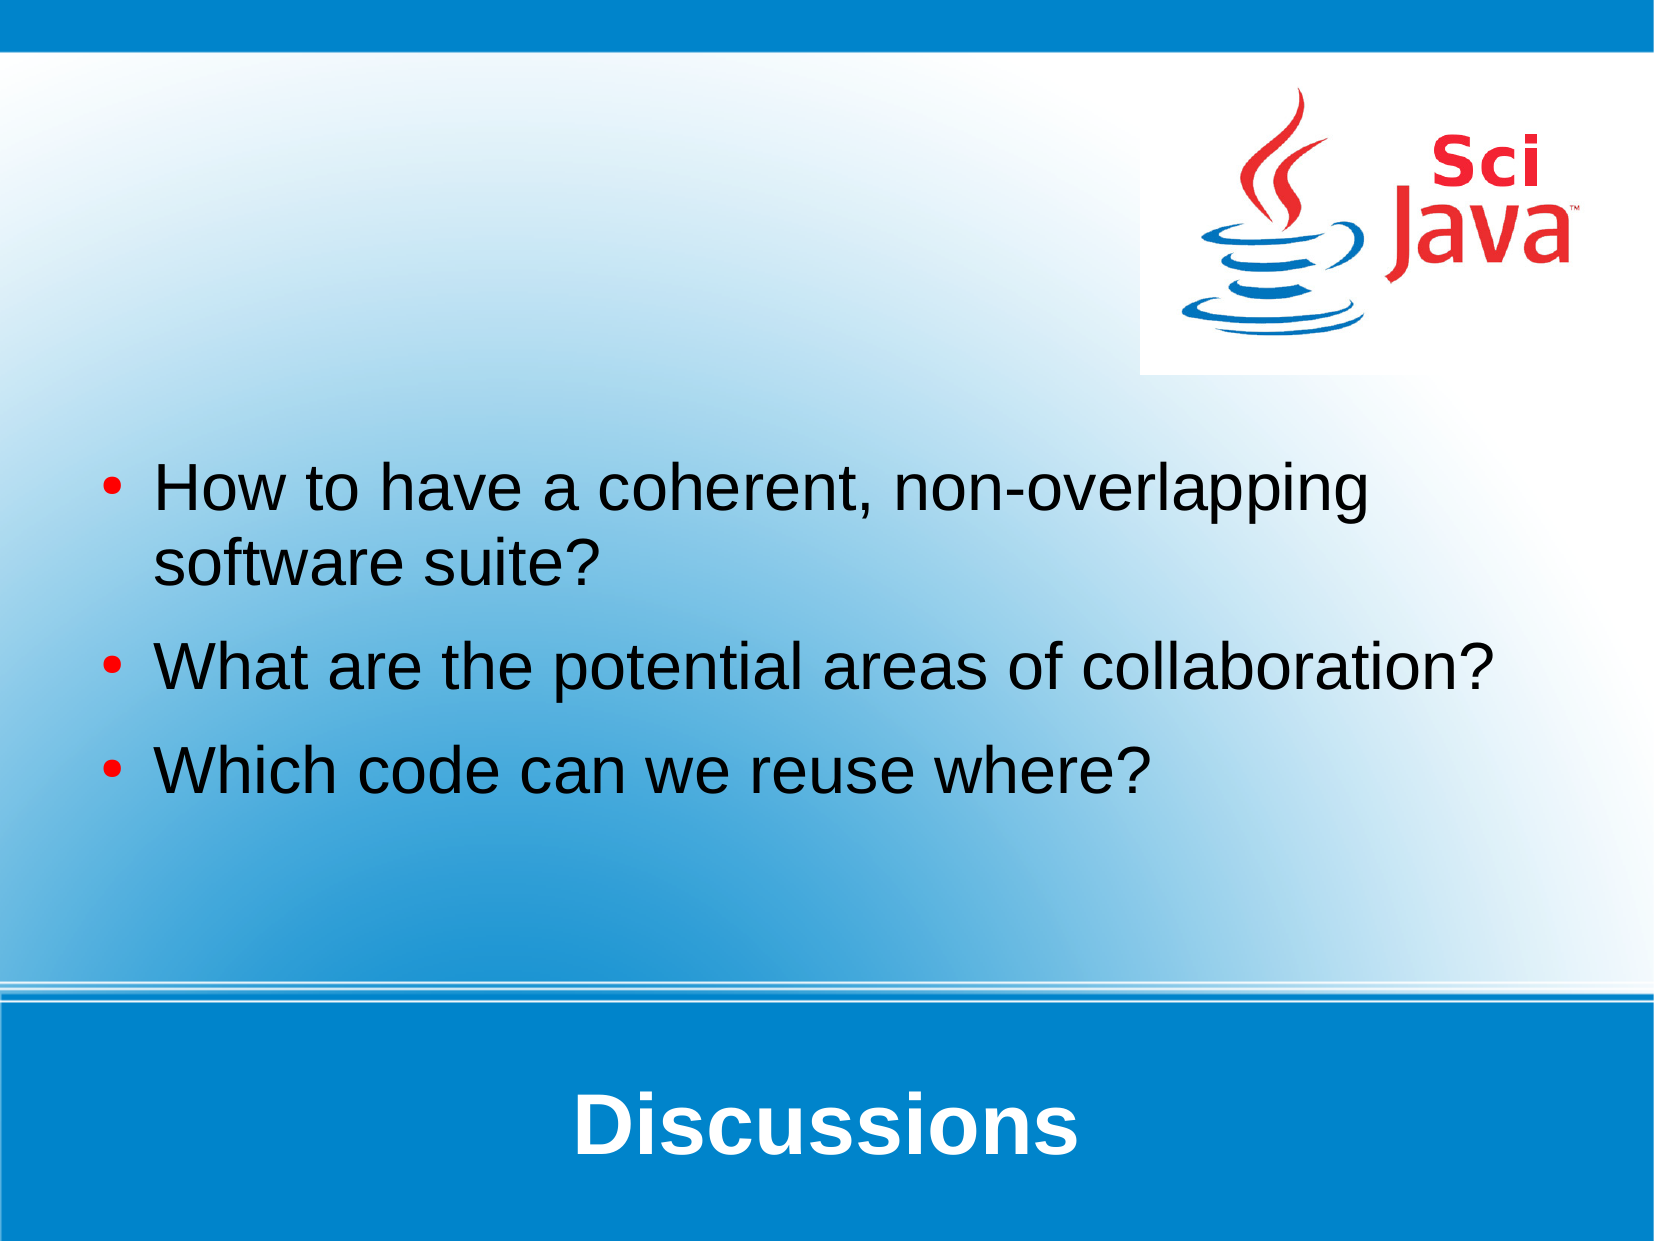

How to have a coherent, non-overlapping software suite?
What are the potential areas of collaboration?
Which code can we reuse where?
# Discussions